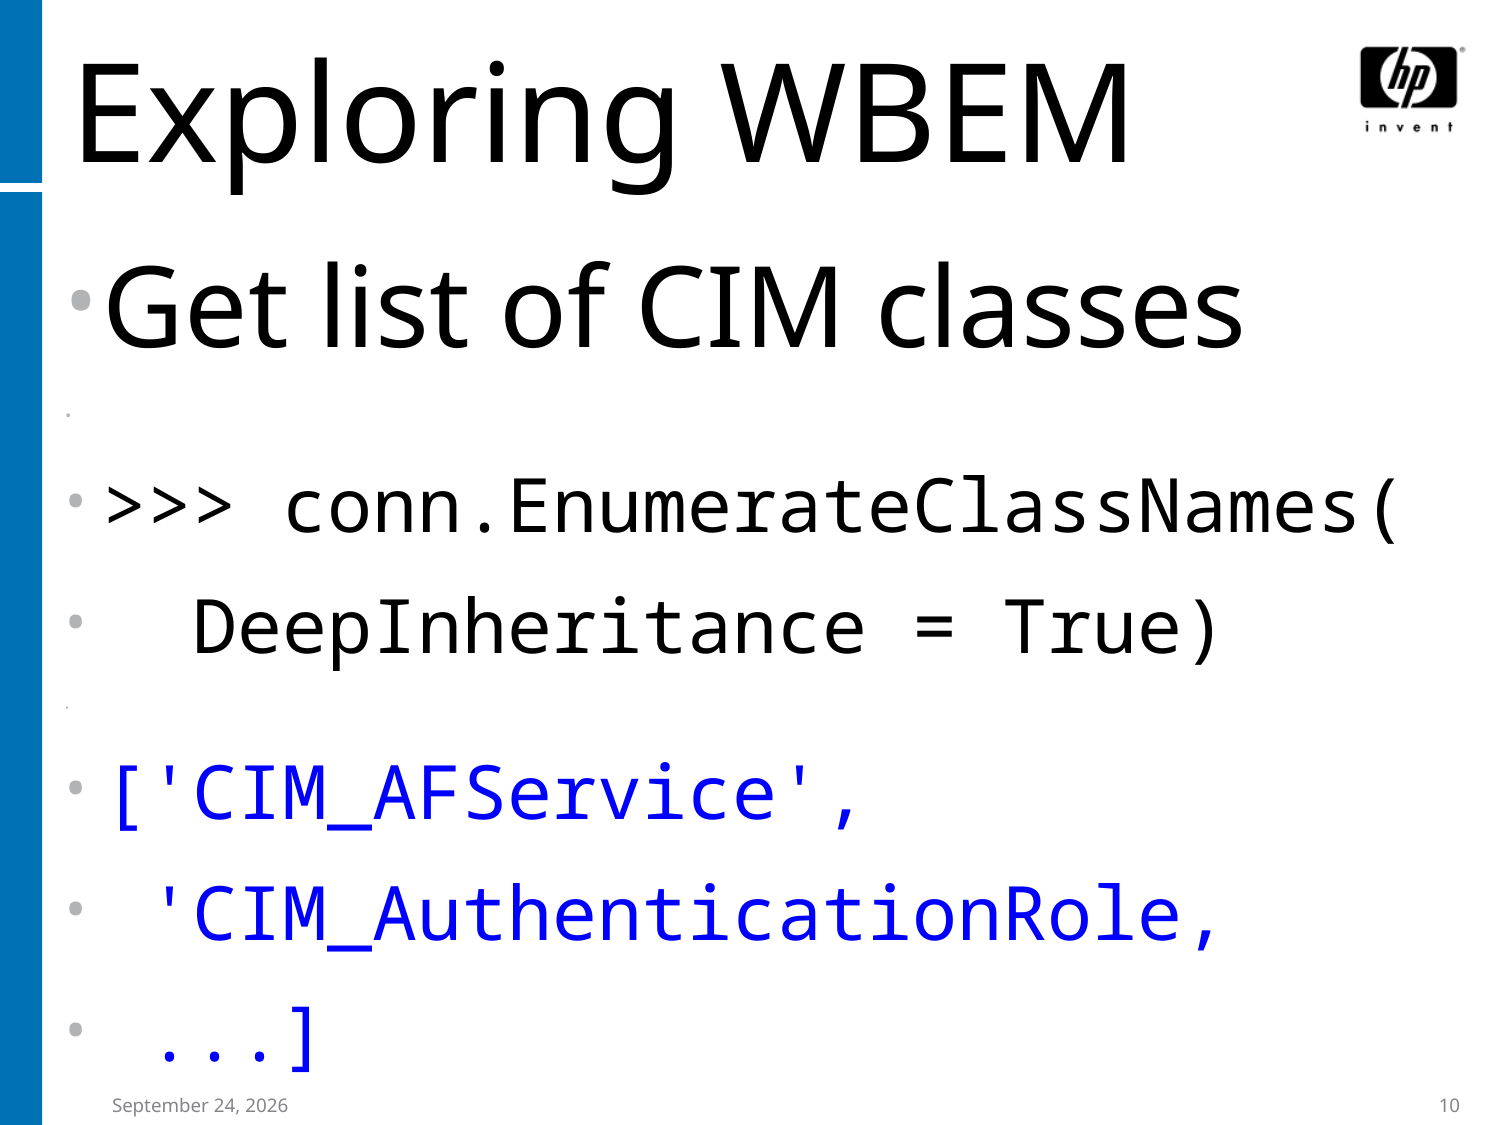

# Exploring WBEM
Get list of CIM classes
>>> conn.EnumerateClassNames(
 DeepInheritance = True)
['CIM_AFService',
 'CIM_AuthenticationRole,
 ...]
10